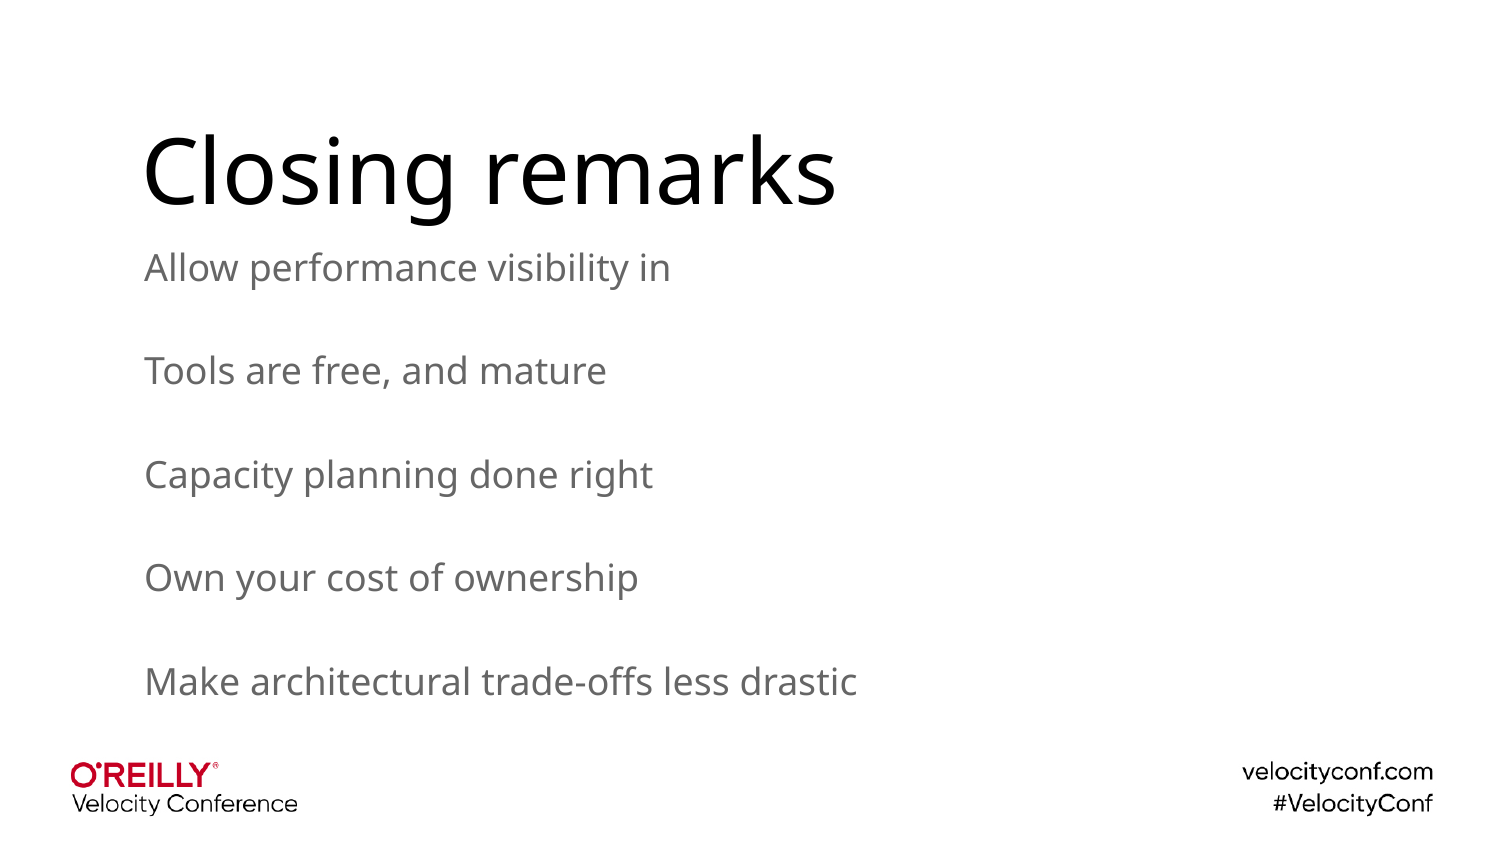

# Closing remarks
Allow performance visibility in
Tools are free, and mature
Capacity planning done right
Own your cost of ownership
Make architectural trade-offs less drastic